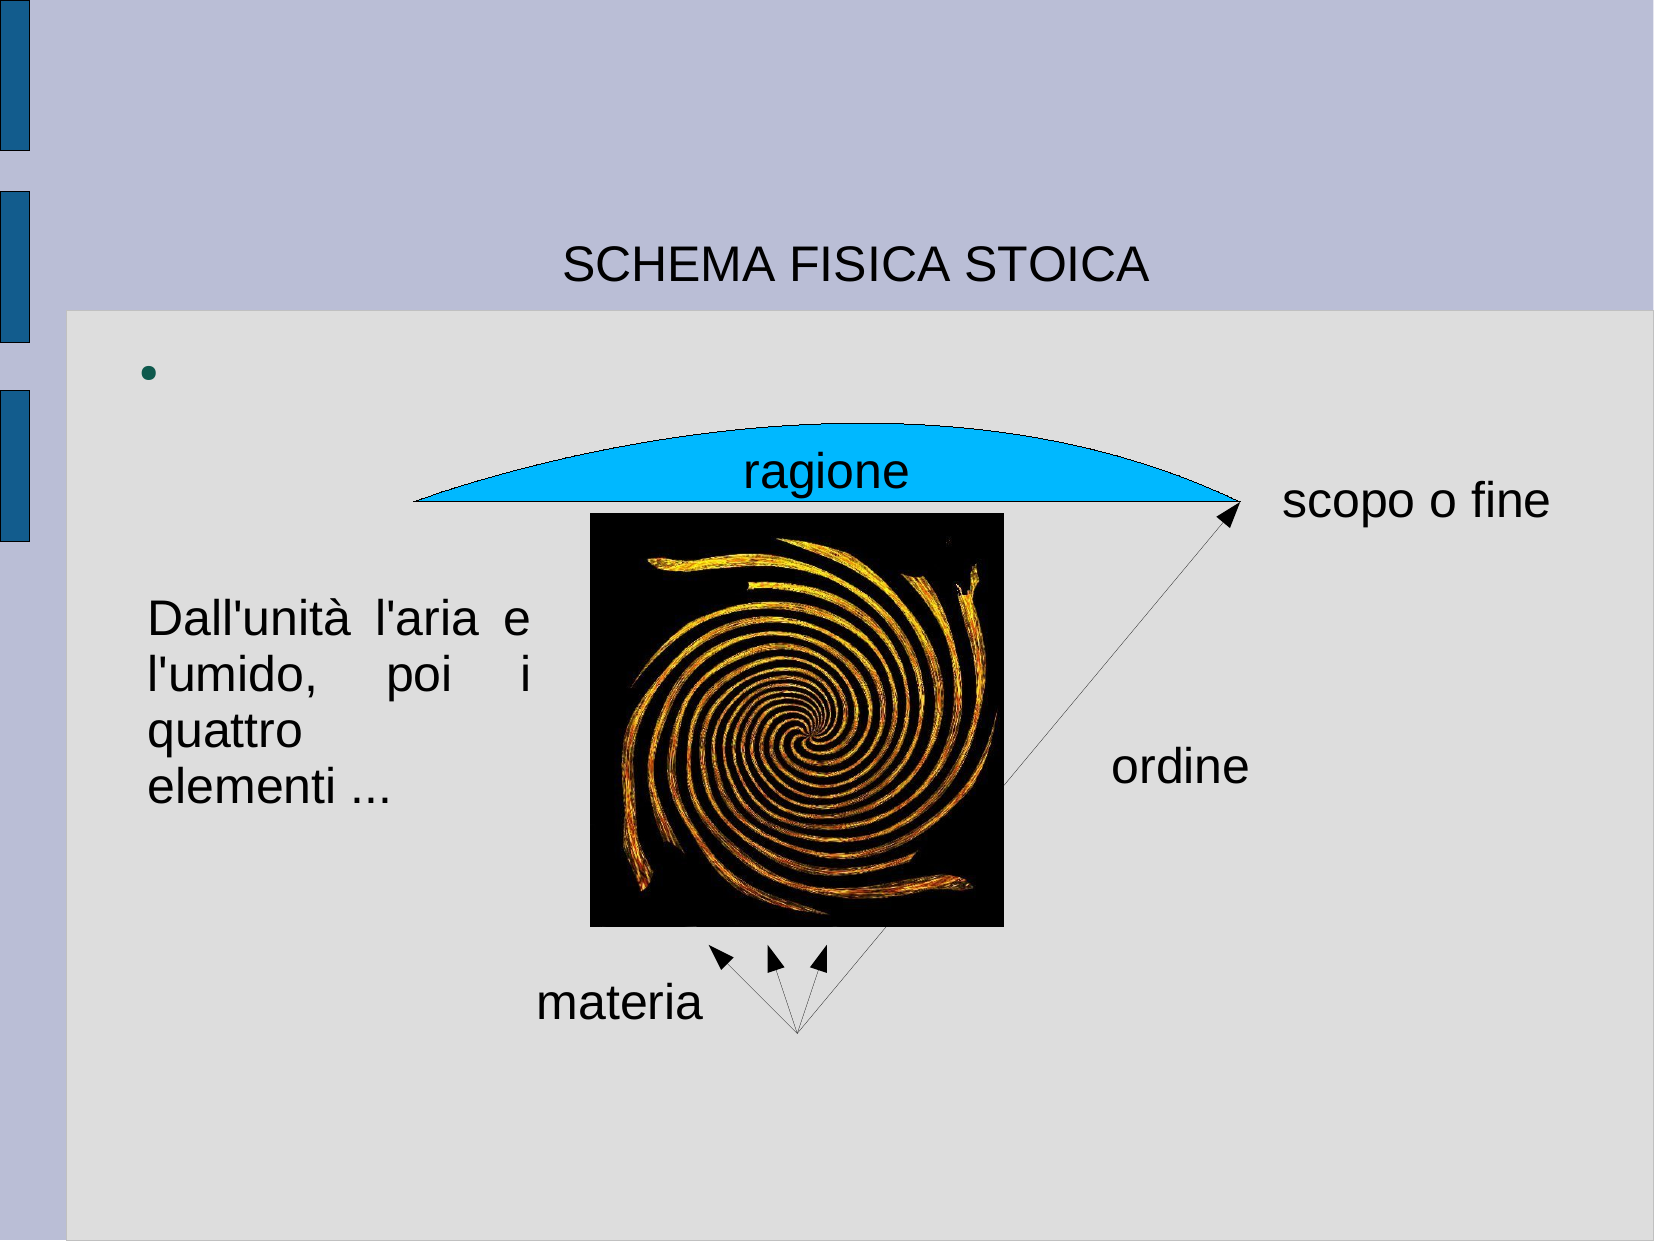

#
SCHEMA FISICA STOICA
ragione
scopo o fine
Dall'unità l'aria e l'umido, poi i quattro elementi ...
ordine
materia